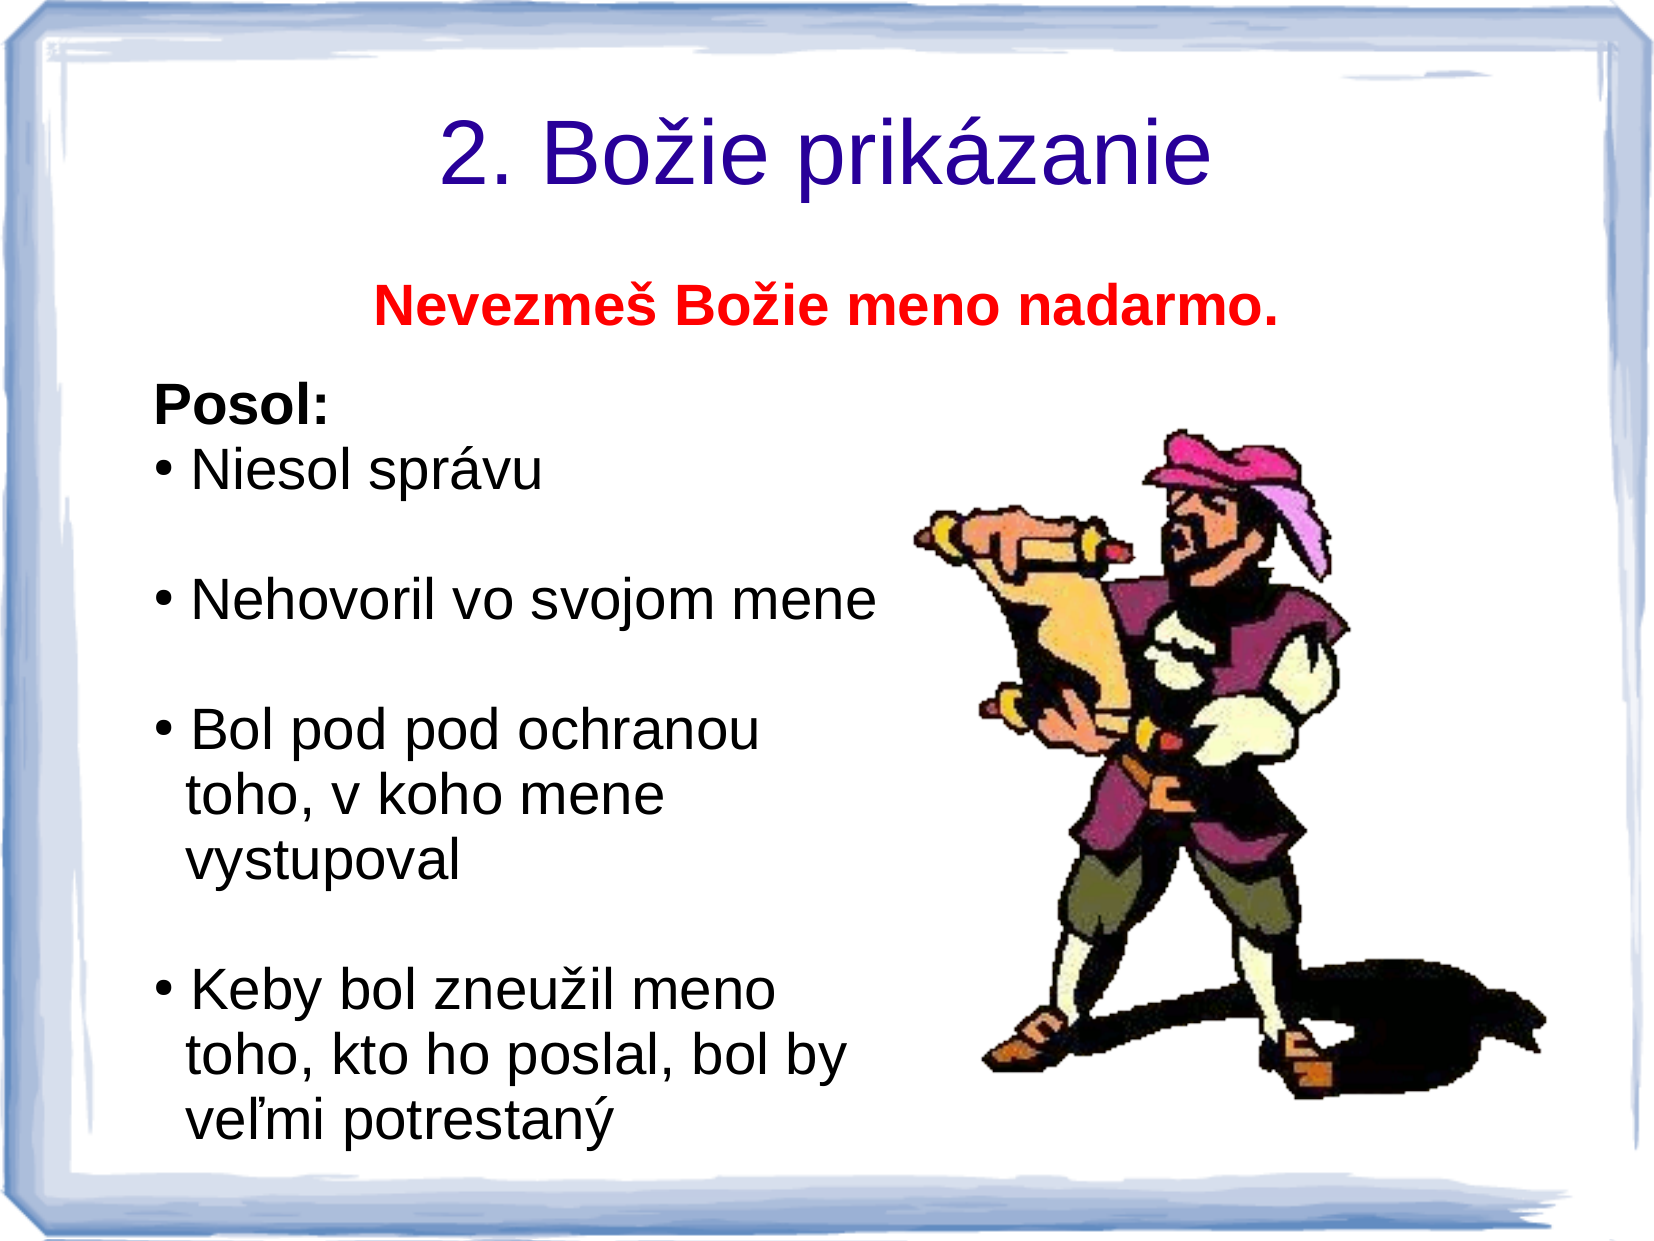

# 2. Božie prikázanie
Nevezmeš Božie meno nadarmo.
Posol:
 Niesol správu
 Nehovoril vo svojom mene
 Bol pod pod ochranou toho, v koho mene vystupoval
 Keby bol zneužil meno toho, kto ho poslal, bol by veľmi potrestaný